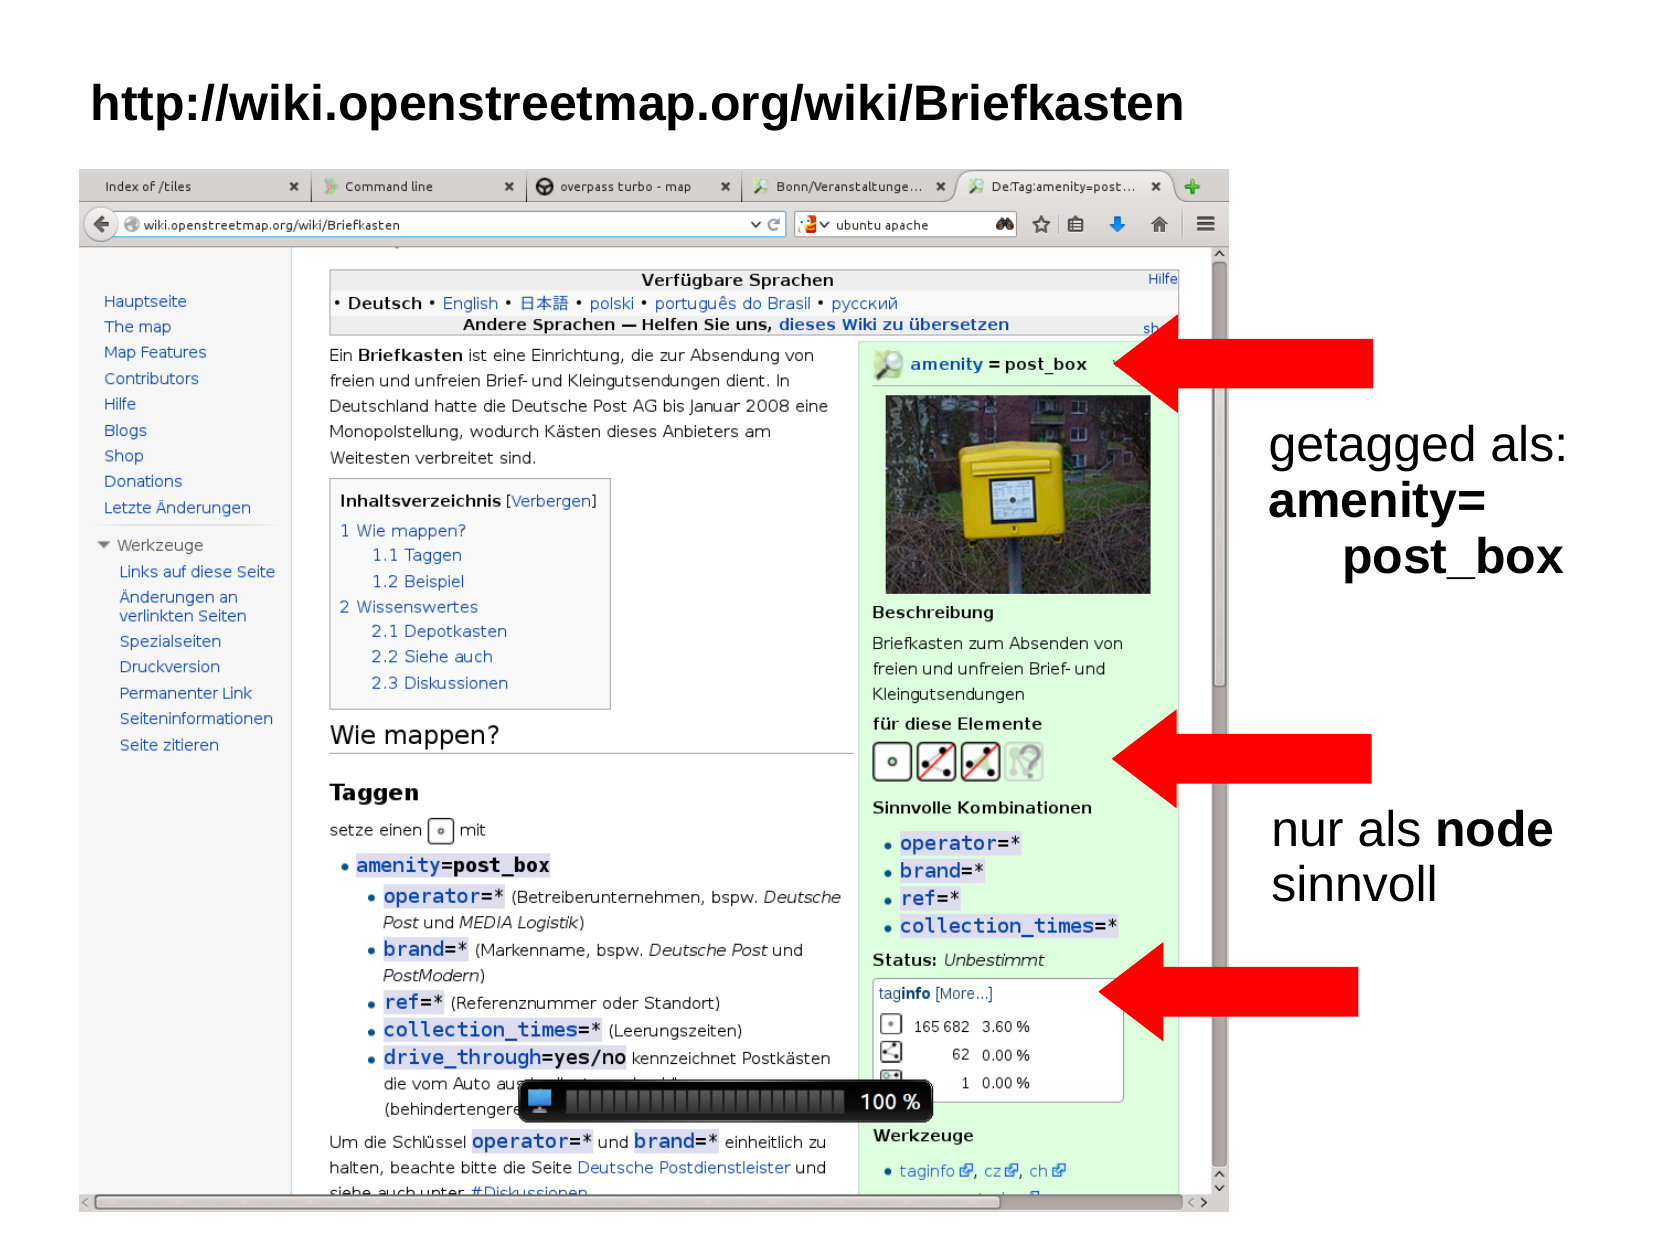

http://wiki.openstreetmap.org/wiki/Briefkasten
getagged als:
amenity=
	post_box
nur als node
sinnvoll